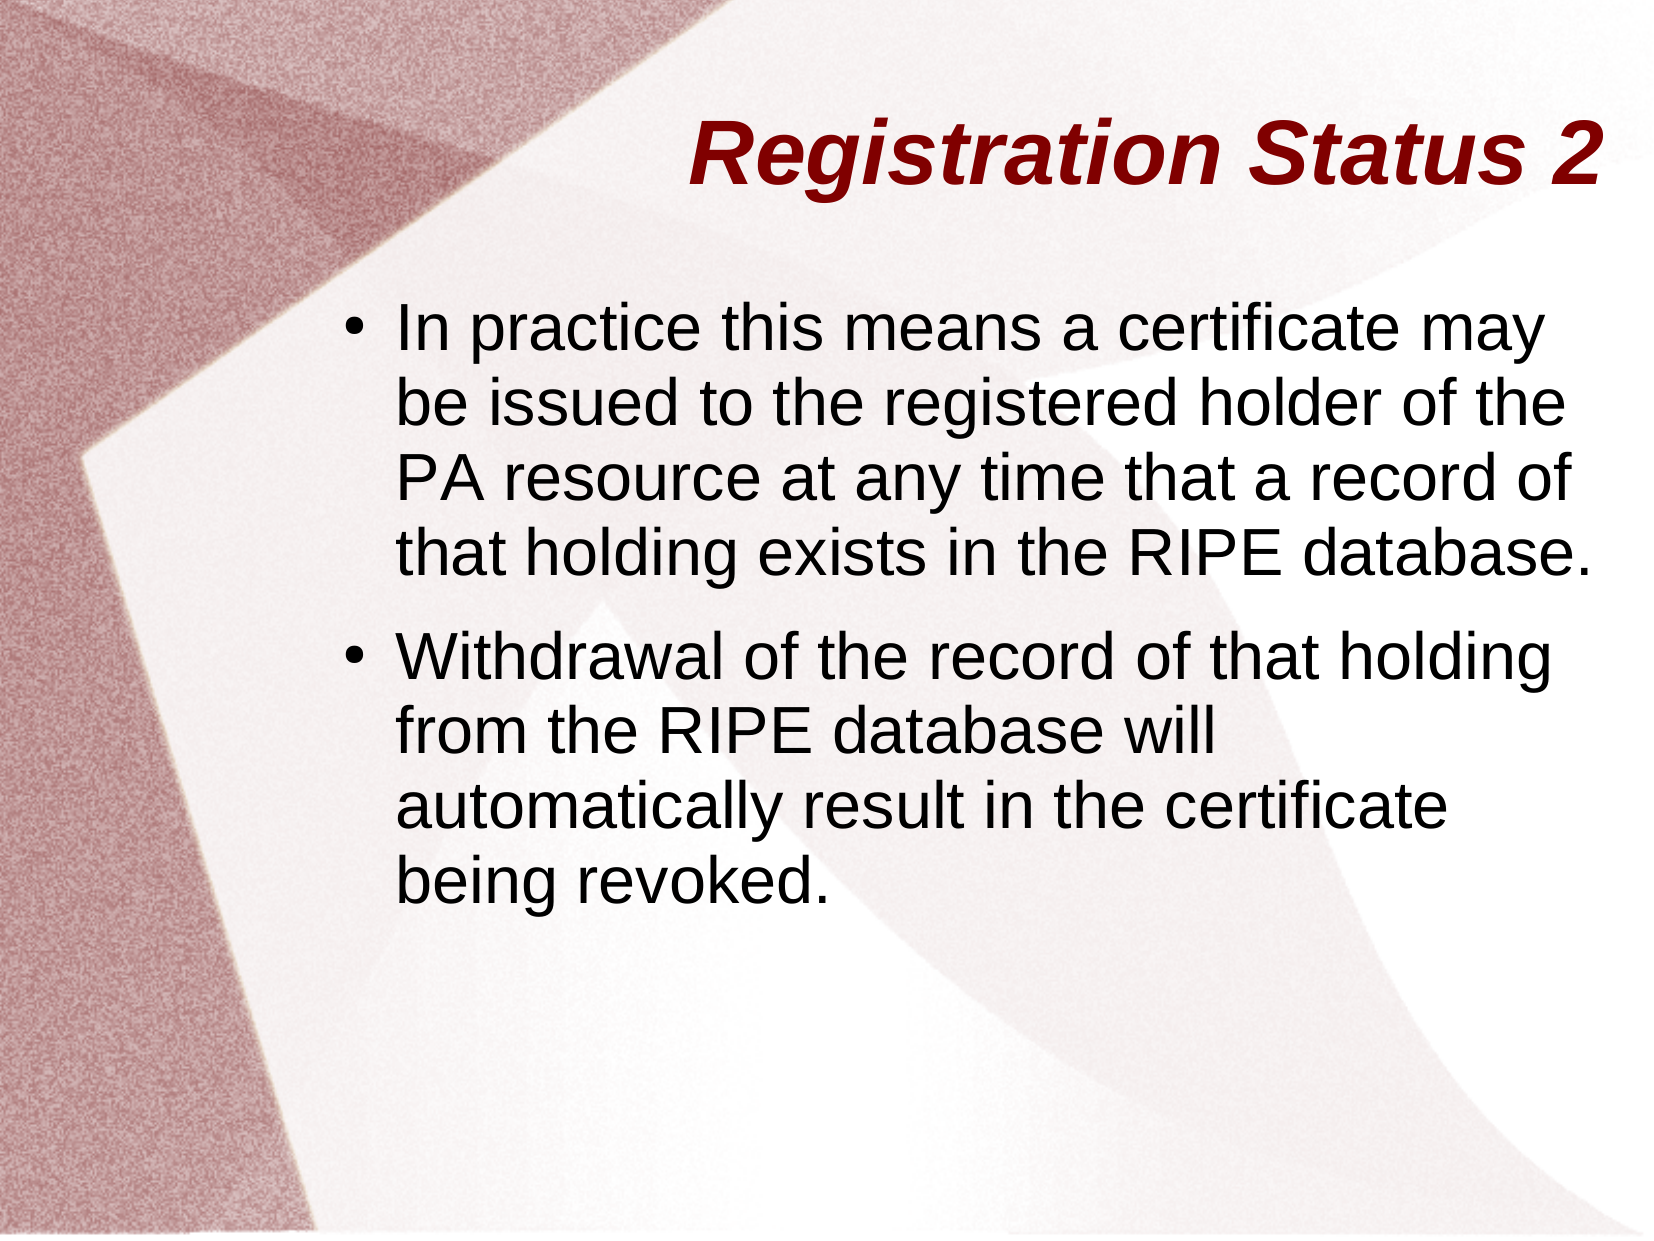

# Registration Status 2
In practice this means a certificate may be issued to the registered holder of the PA resource at any time that a record of that holding exists in the RIPE database.
Withdrawal of the record of that holding from the RIPE database will automatically result in the certificate being revoked.